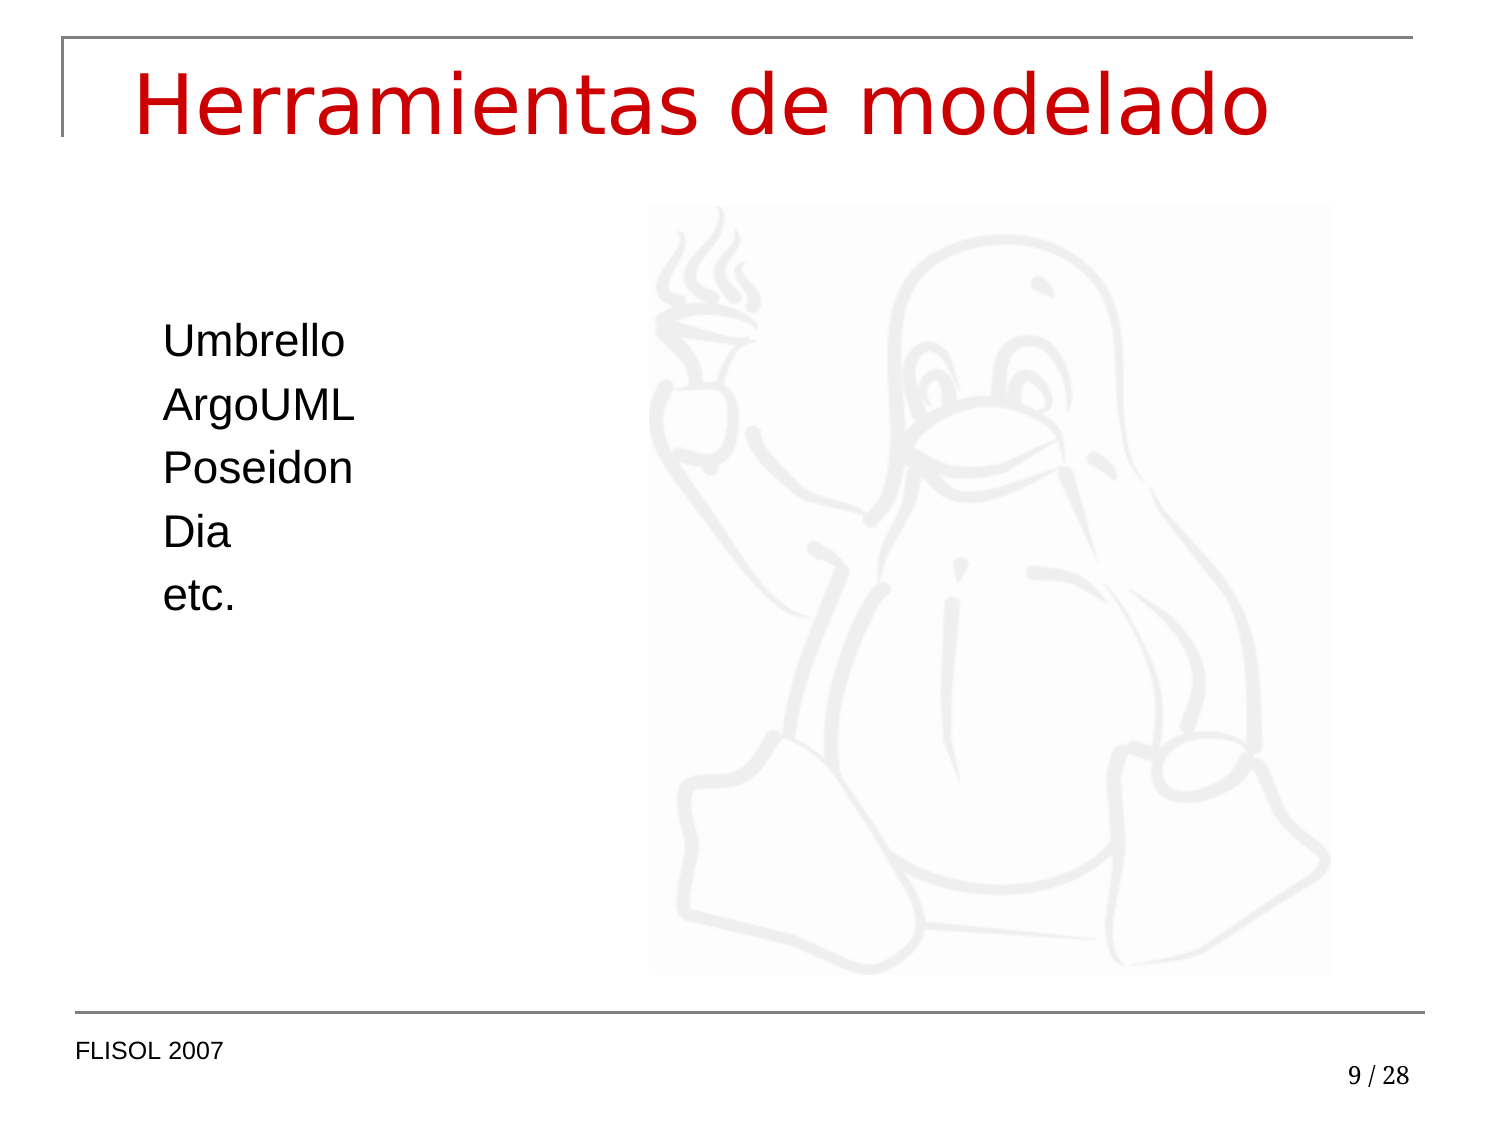

# Herramientas de modelado
Umbrello
ArgoUML
Poseidon
Dia
etc.
9
COMPETISOFT